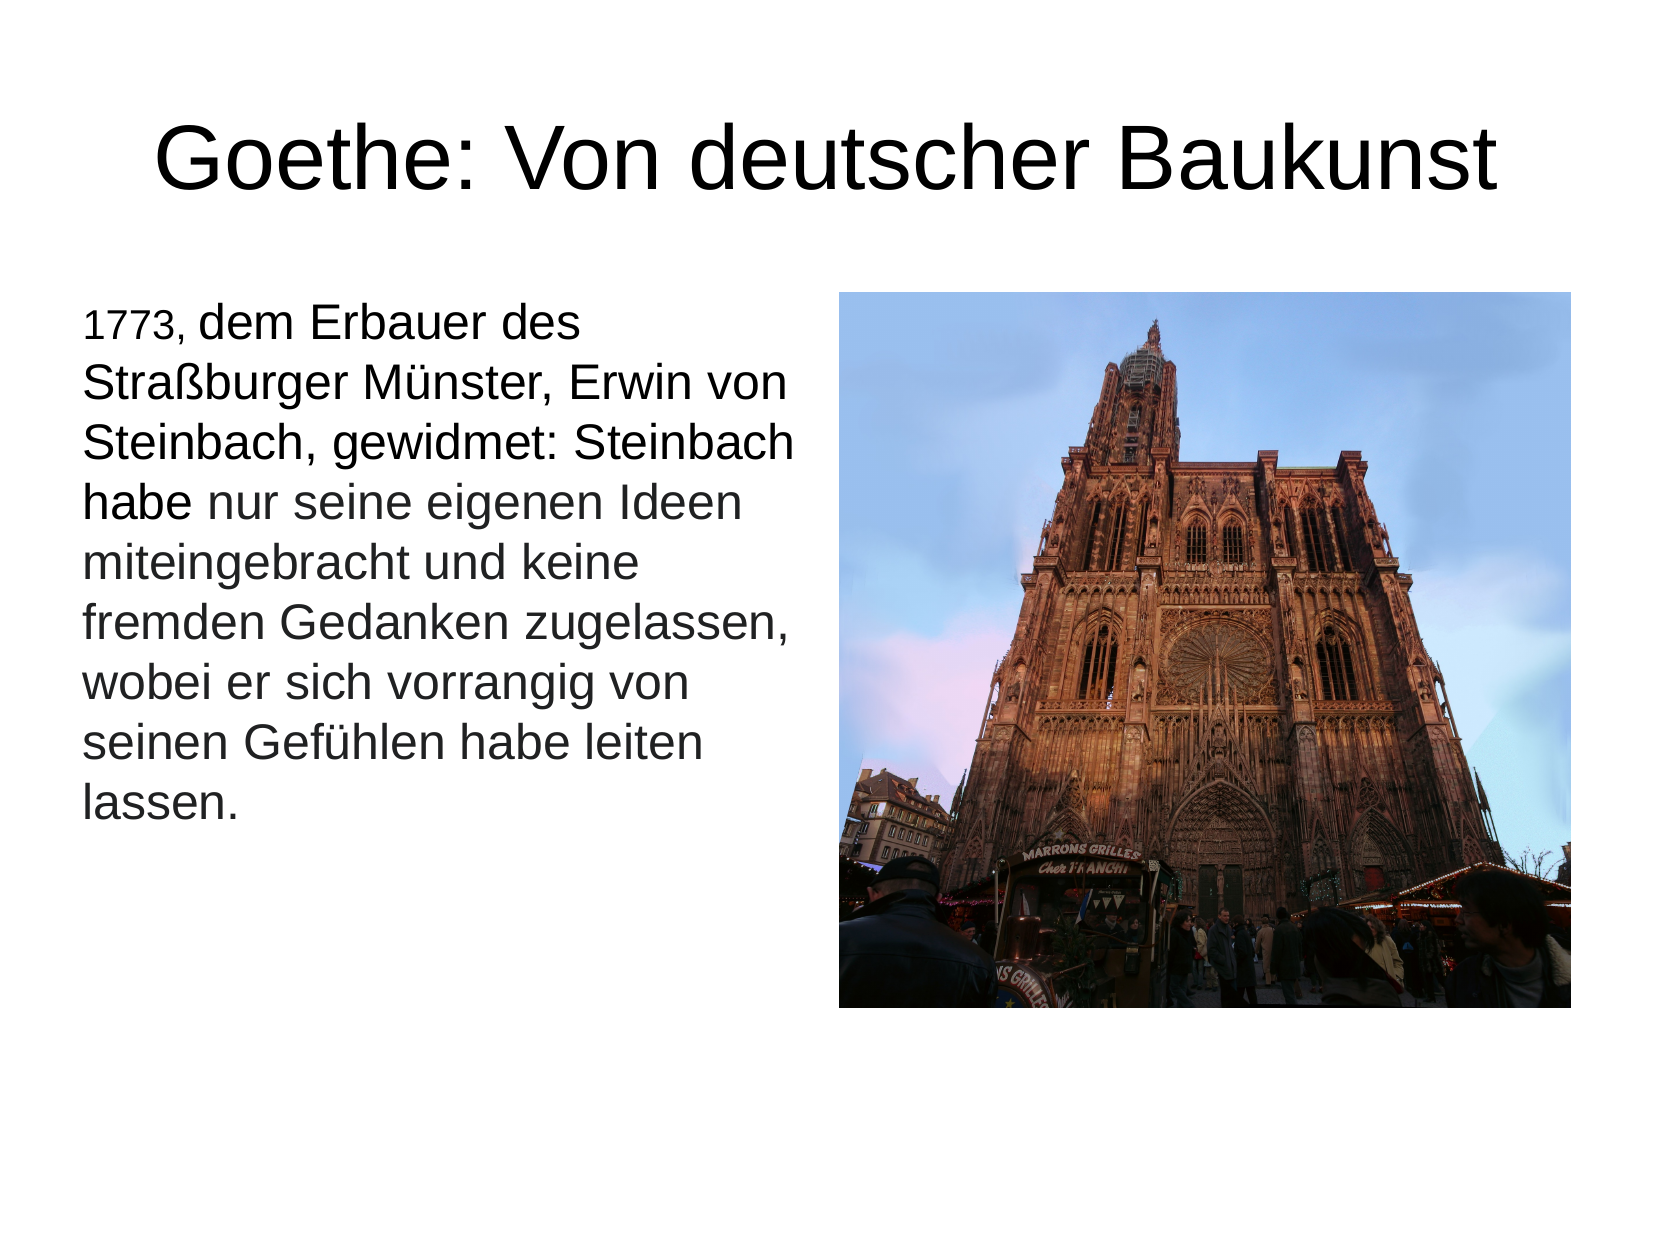

# Goethe: Von deutscher Baukunst
1773, dem Erbauer des Straßburger Münster, Erwin von Steinbach, gewidmet: Steinbach habe nur seine eigenen Ideen miteingebracht und keine fremden Gedanken zugelassen, wobei er sich vorrangig von seinen Gefühlen habe leiten lassen.